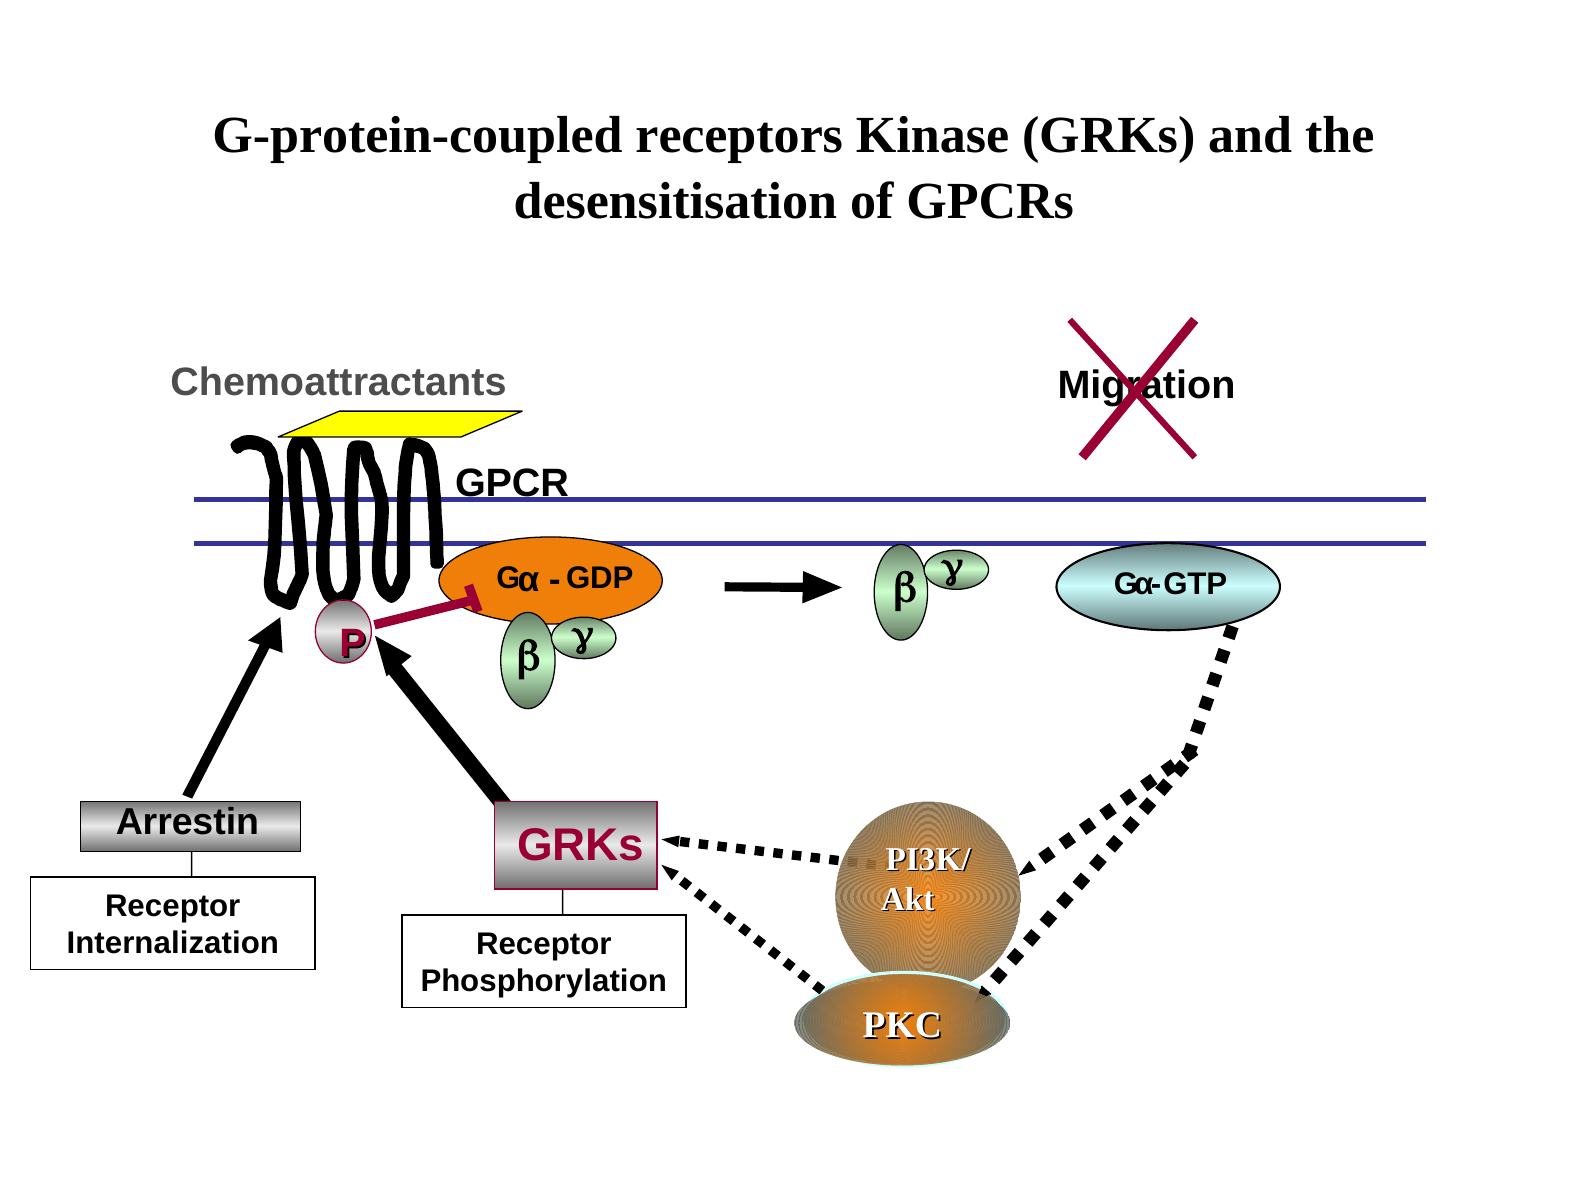

# G-protein-coupled receptors Kinase (GRKs) and the desensitisation of GPCRs
Chemoattractants
Migration
GPCR
G
α -
GDP
G
α
-
GTP
g
b
P
g
b
Arrestin
PI3K/ Akt
GRKs
Receptor Internalization
Receptor Phosphorylation
PKC